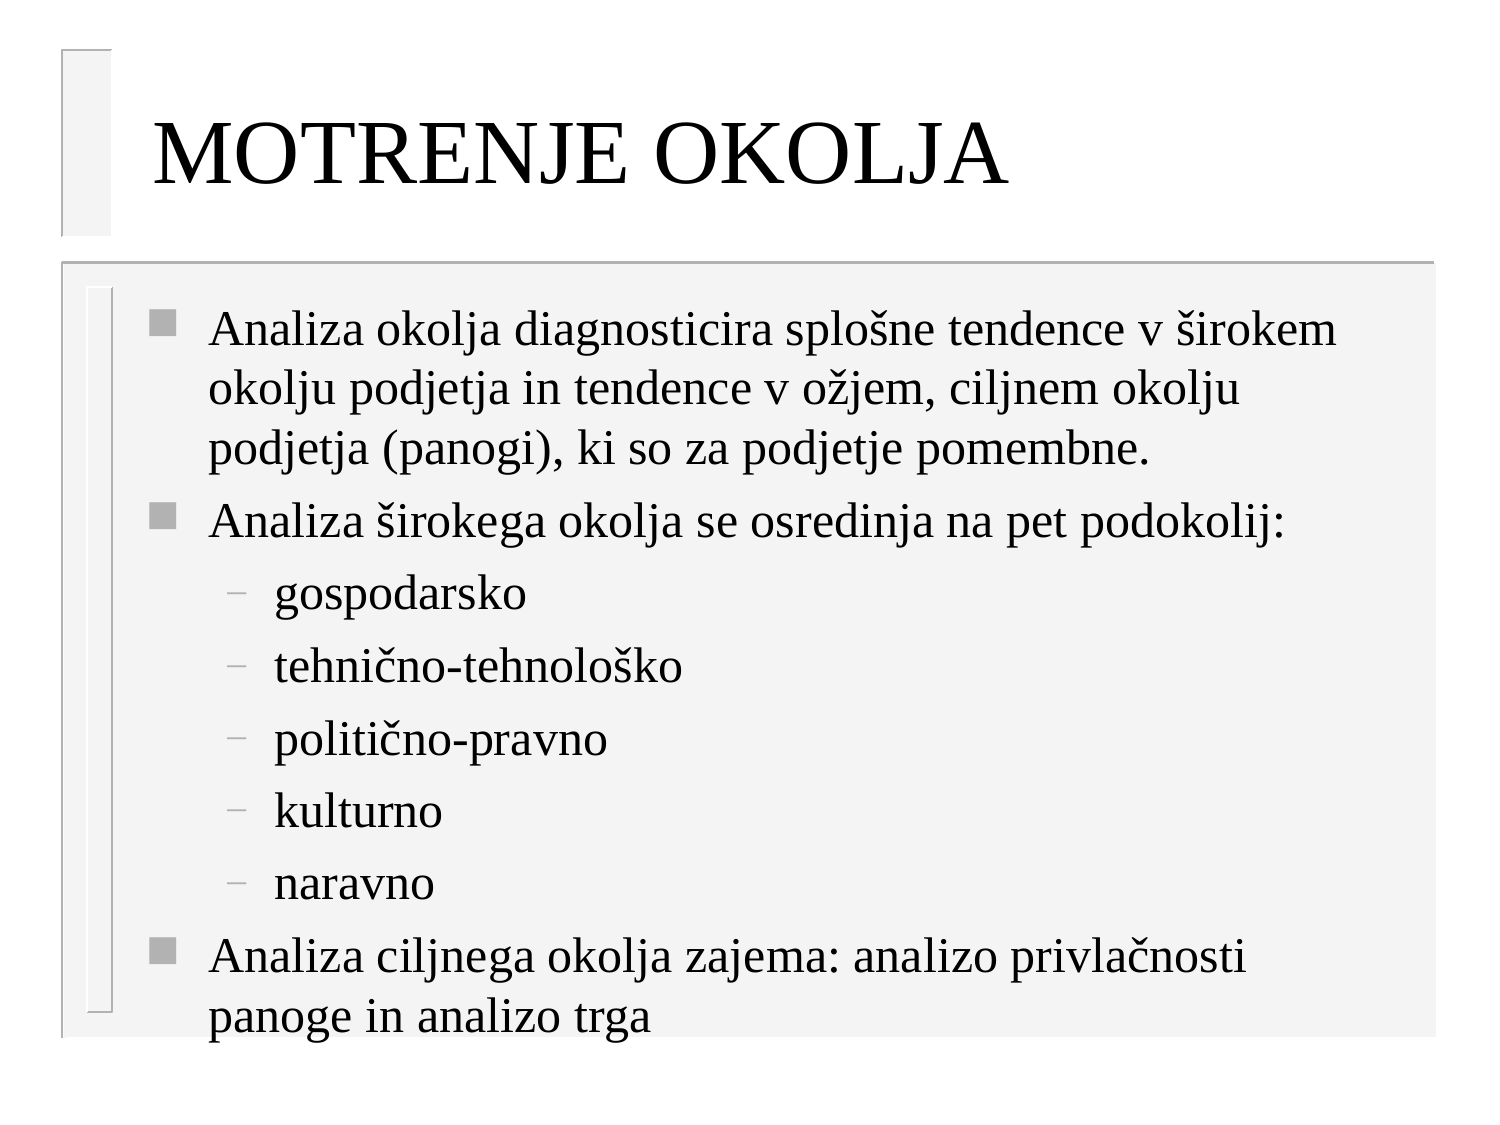

# MOTRENJE OKOLJA
Analiza okolja diagnosticira splošne tendence v širokem okolju podjetja in tendence v ožjem, ciljnem okolju podjetja (panogi), ki so za podjetje pomembne.
Analiza širokega okolja se osredinja na pet podokolij:
gospodarsko
tehnično-tehnološko
politično-pravno
kulturno
naravno
Analiza ciljnega okolja zajema: analizo privlačnosti panoge in analizo trga